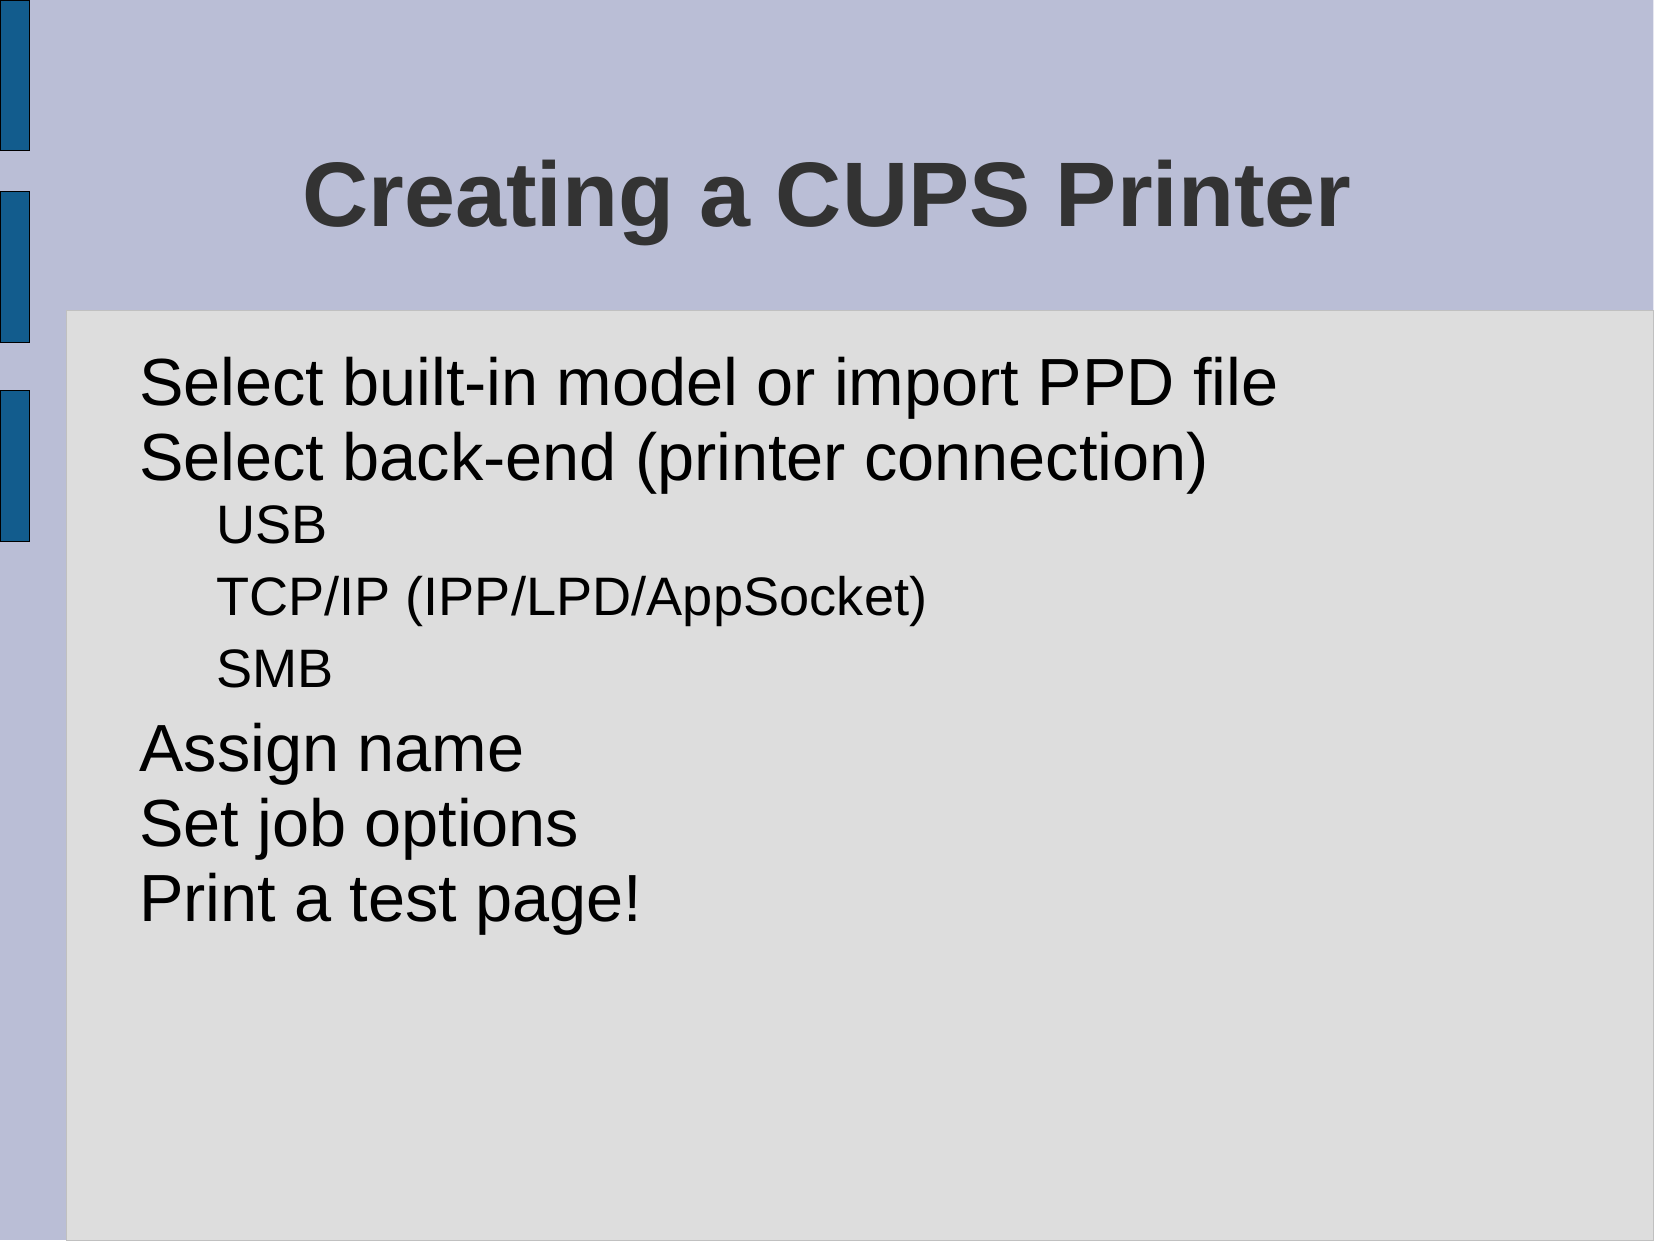

# Creating a CUPS Printer
Select built-in model or import PPD file
Select back-end (printer connection)
USB
TCP/IP (IPP/LPD/AppSocket)
SMB
Assign name
Set job options
Print a test page!